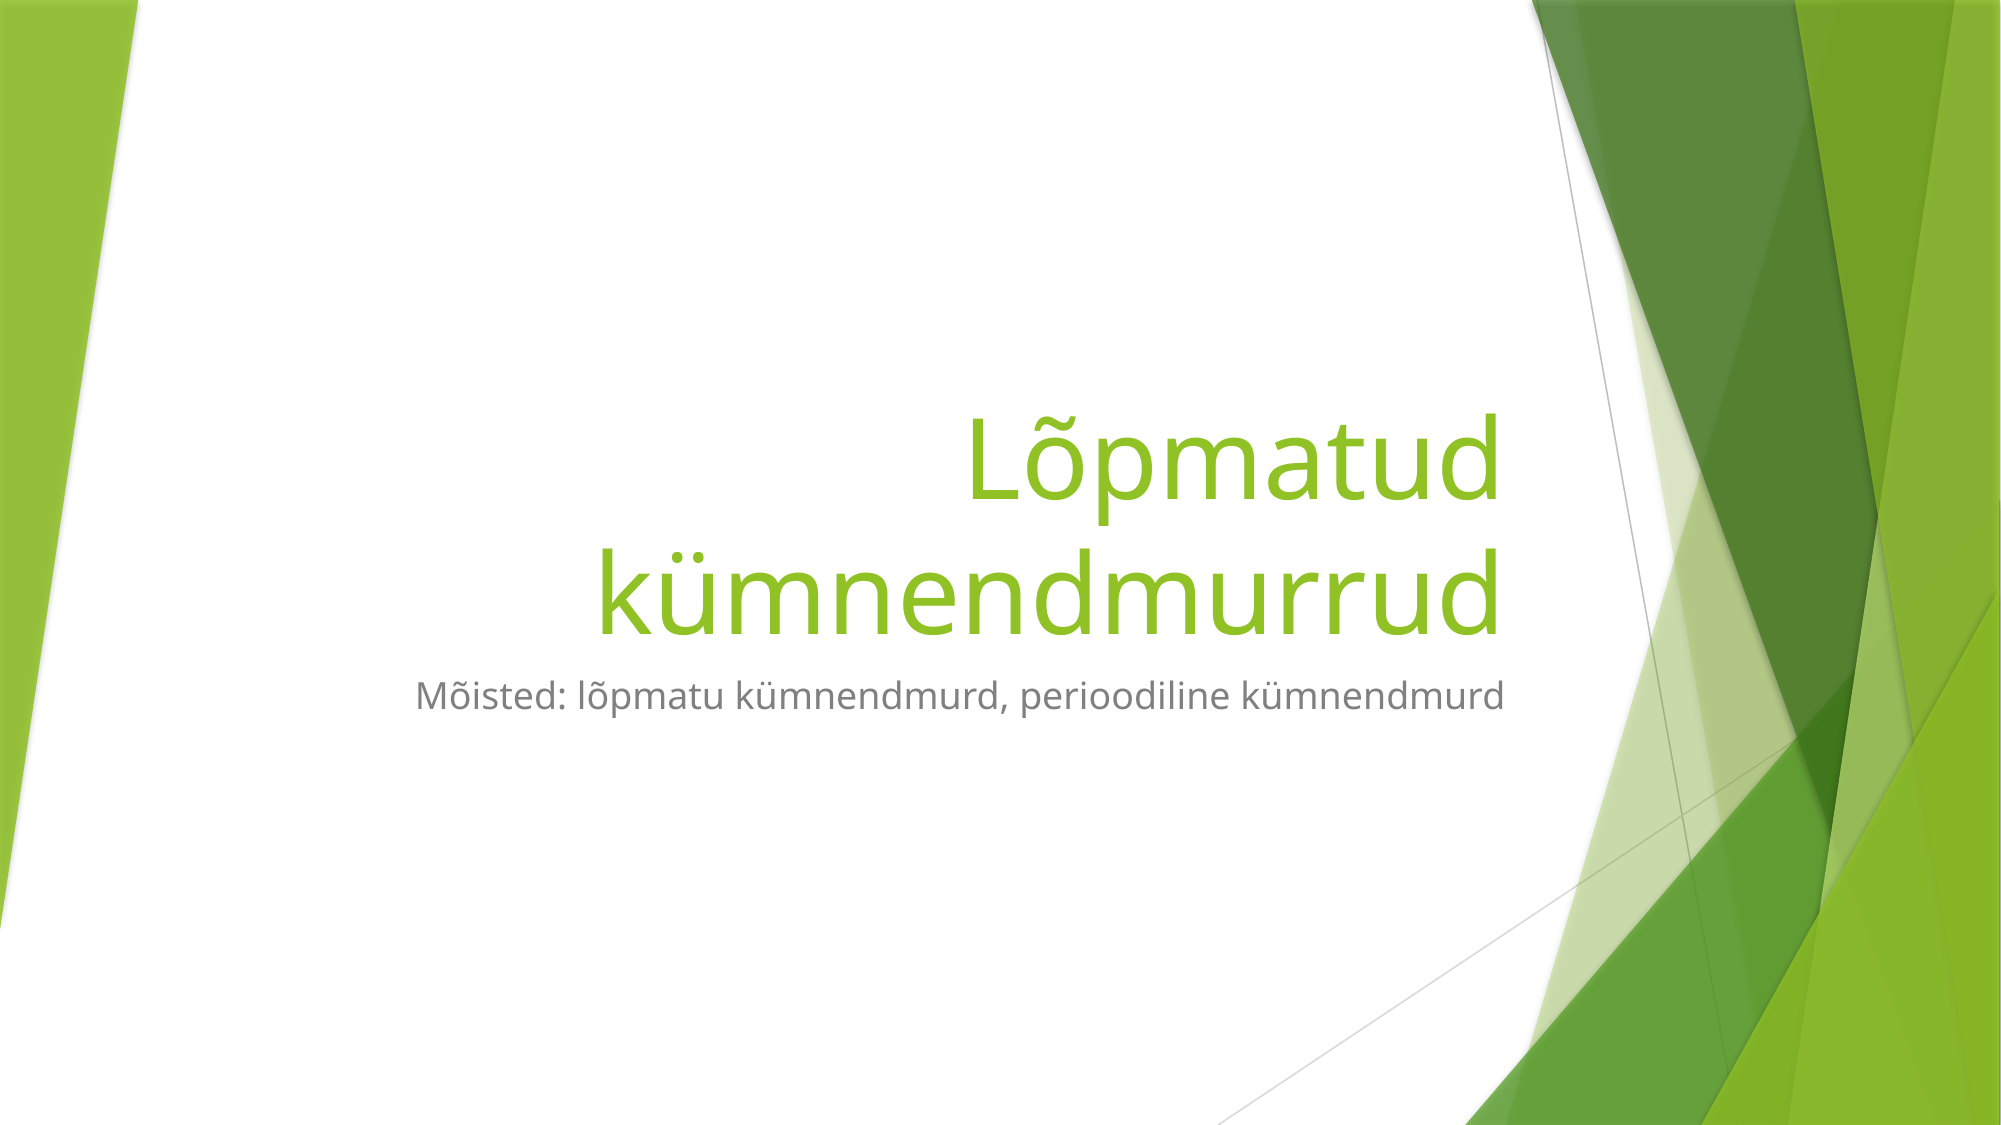

# Lõpmatud kümnendmurrud
Mõisted: lõpmatu kümnendmurd, perioodiline kümnendmurd